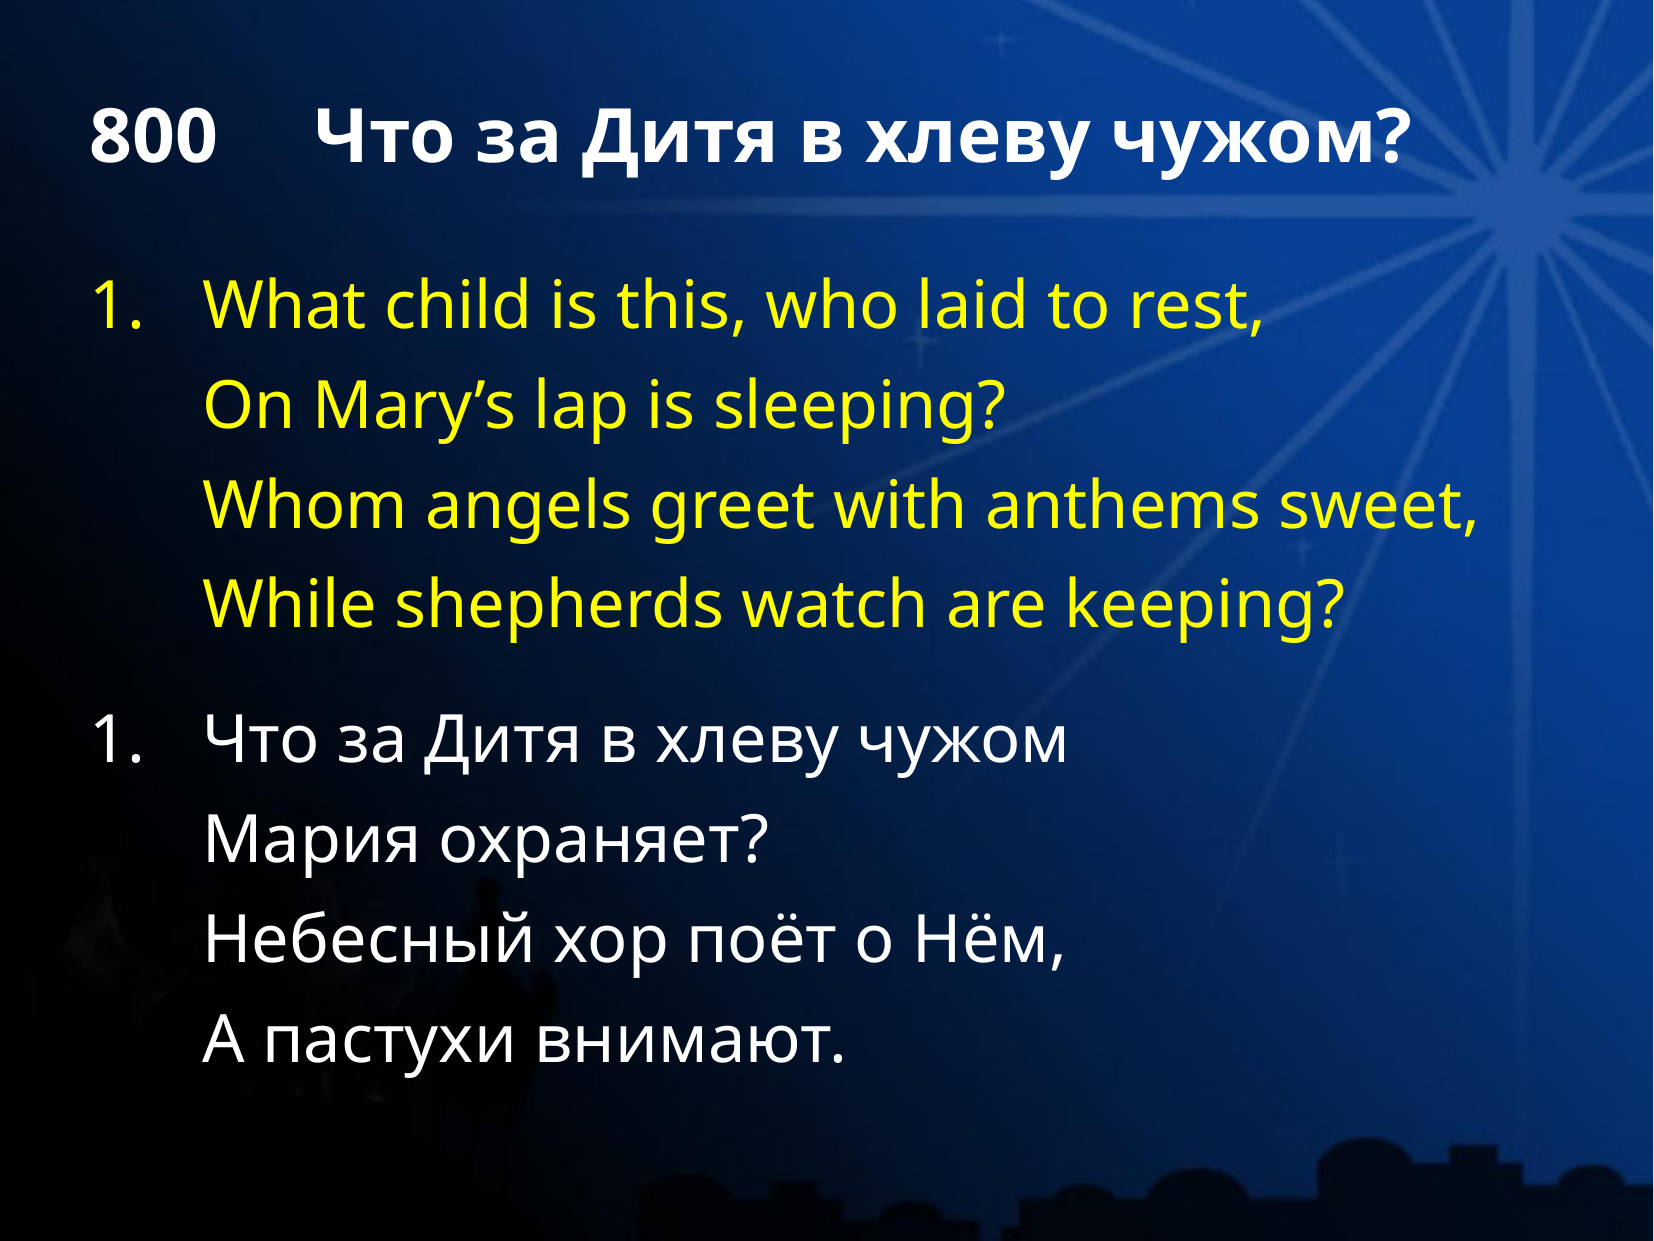

800	Что за Дитя в хлеву чужом?
1.	What child is this, who laid to rest,
	On Mary’s lap is sleeping?
	Whom angels greet with anthems sweet,
	While shepherds watch are keeping?
1.	Что за Дитя в хлеву чужом
	Мария охраняет?
	Небесный хор поёт о Нём,
	А пастухи внимают.